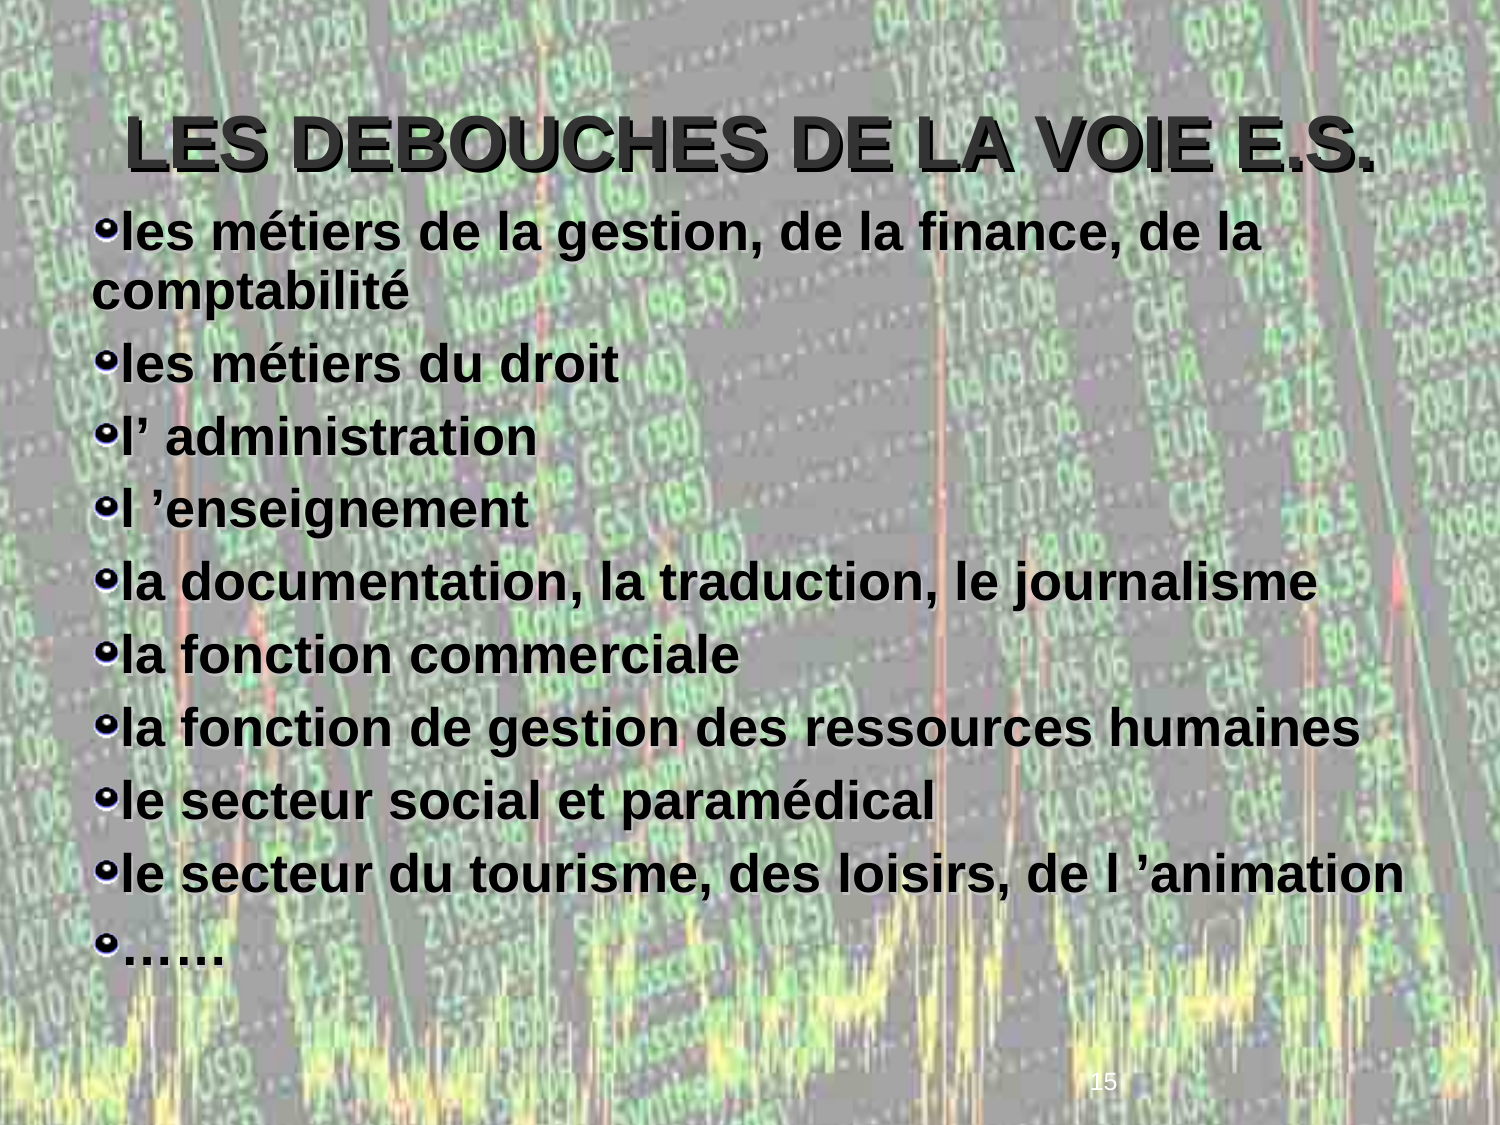

# LES DEBOUCHES DE LA VOIE E.S.
les métiers de la gestion, de la finance, de la comptabilité
les métiers du droit
l’ administration
l ’enseignement
la documentation, la traduction, le journalisme
la fonction commerciale
la fonction de gestion des ressources humaines
le secteur social et paramédical
le secteur du tourisme, des loisirs, de l ’animation
……